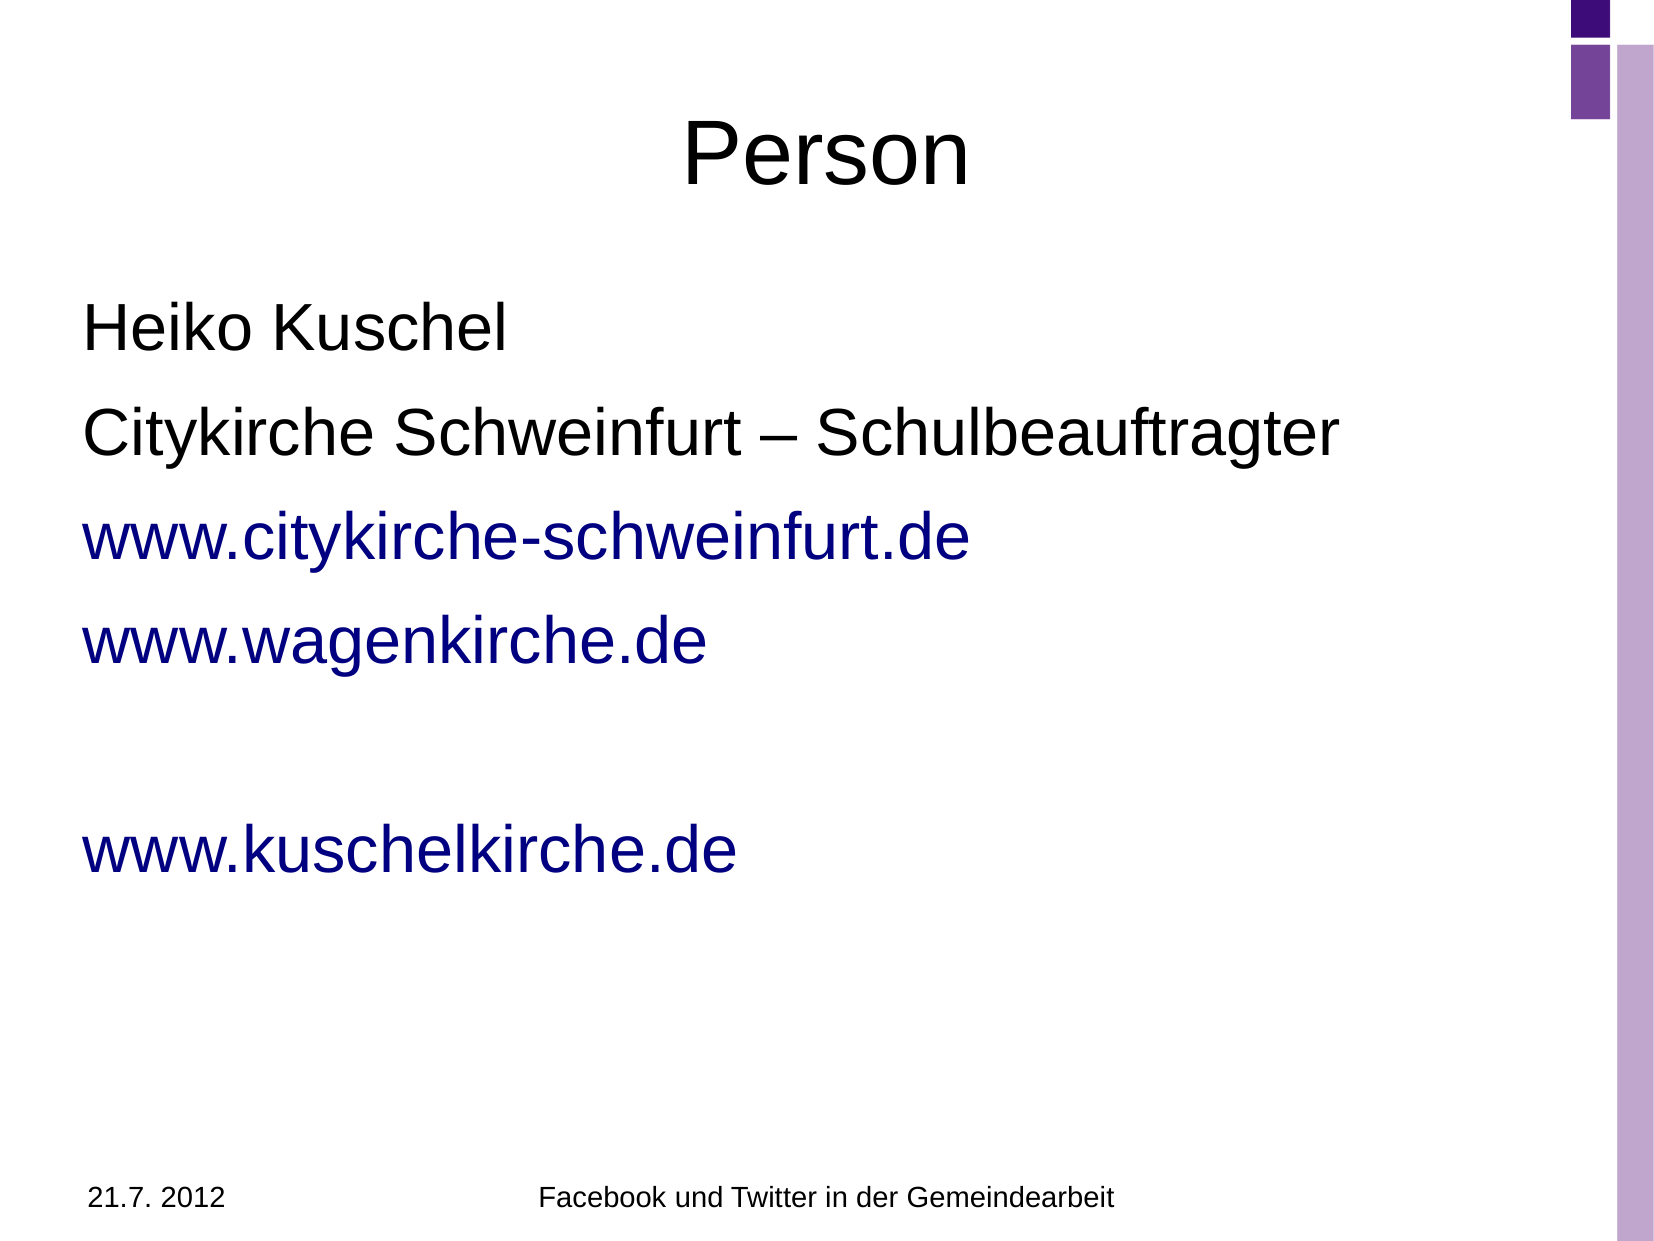

# Person
Heiko Kuschel
Citykirche Schweinfurt – Schulbeauftragter
www.citykirche-schweinfurt.de
www.wagenkirche.de
www.kuschelkirche.de